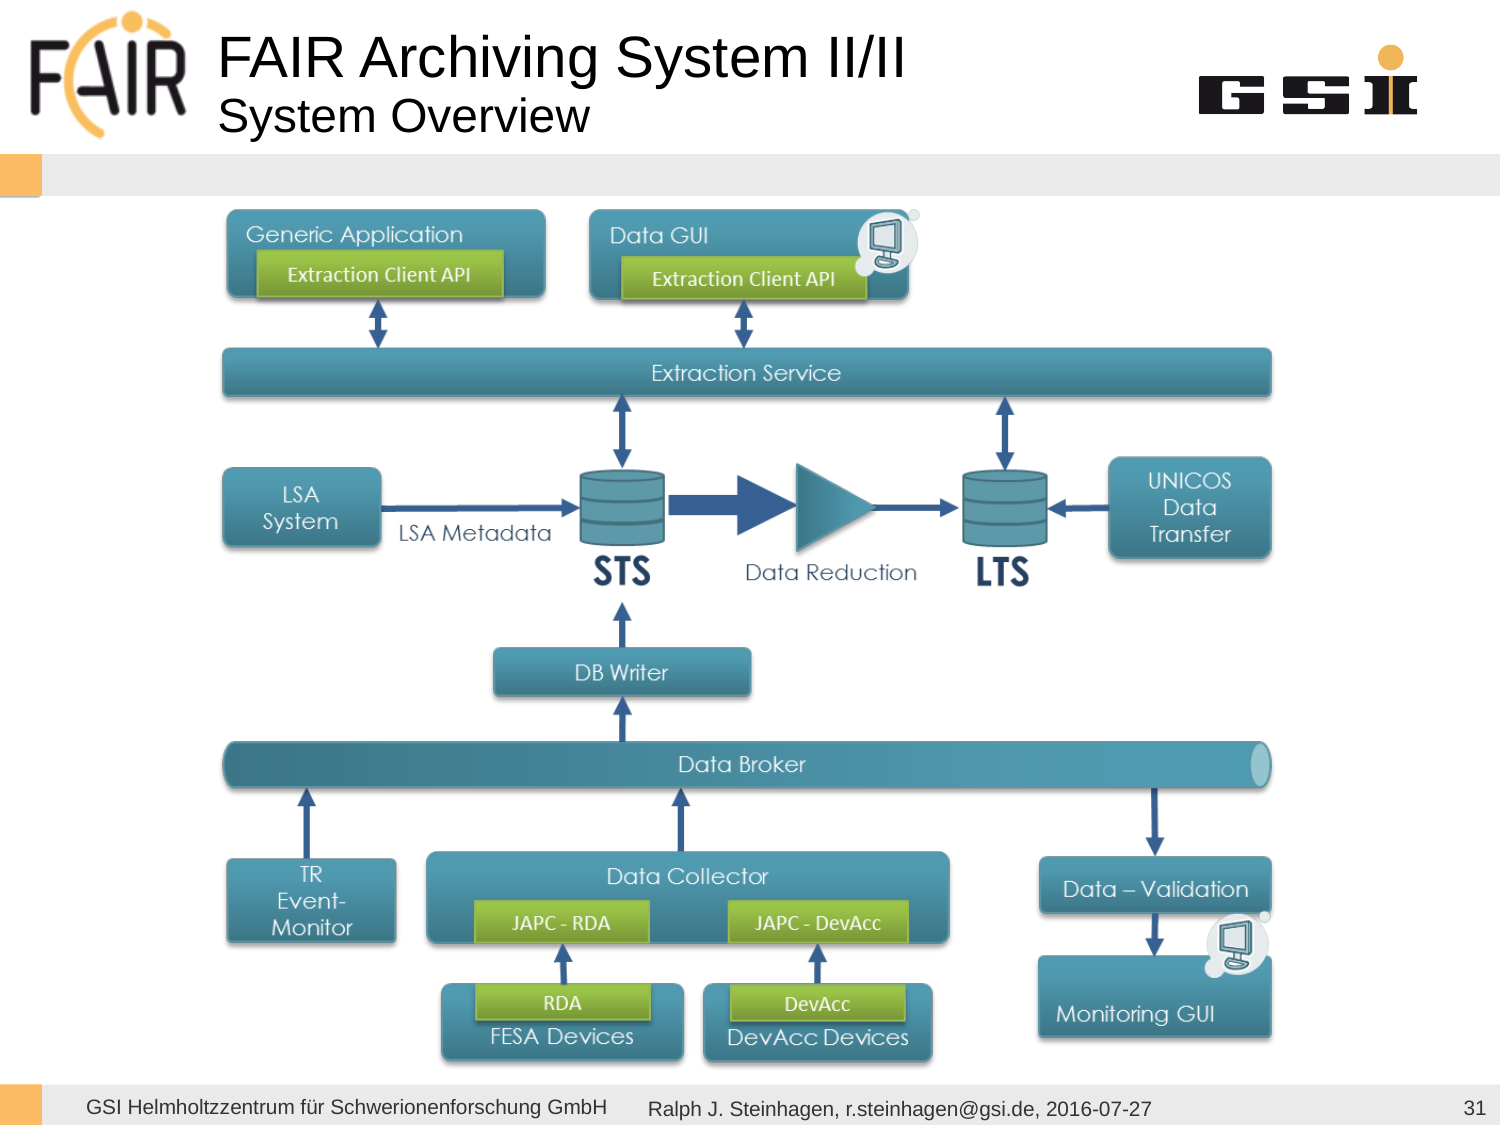

# FAIR Archiving System II/II System Overview